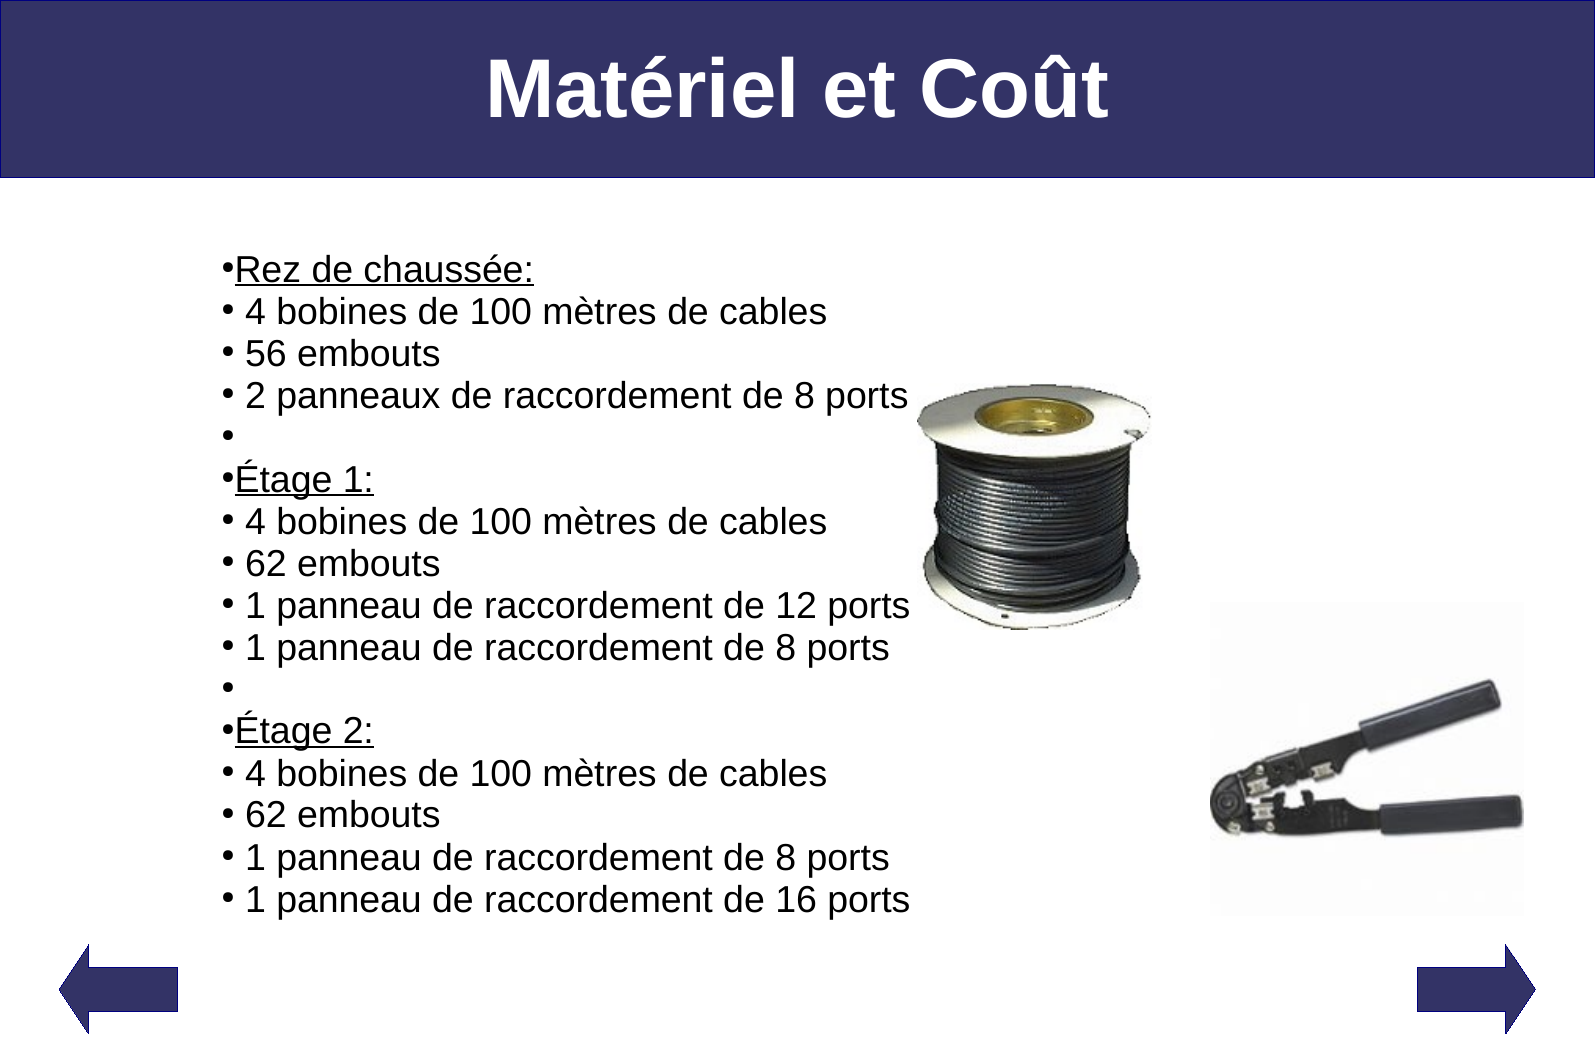

Matériel et Coût
Rez de chaussée:
 4 bobines de 100 mètres de cables
 56 embouts
 2 panneaux de raccordement de 8 ports
Étage 1:
 4 bobines de 100 mètres de cables
 62 embouts
 1 panneau de raccordement de 12 ports
 1 panneau de raccordement de 8 ports
Étage 2:
 4 bobines de 100 mètres de cables
 62 embouts
 1 panneau de raccordement de 8 ports
 1 panneau de raccordement de 16 ports